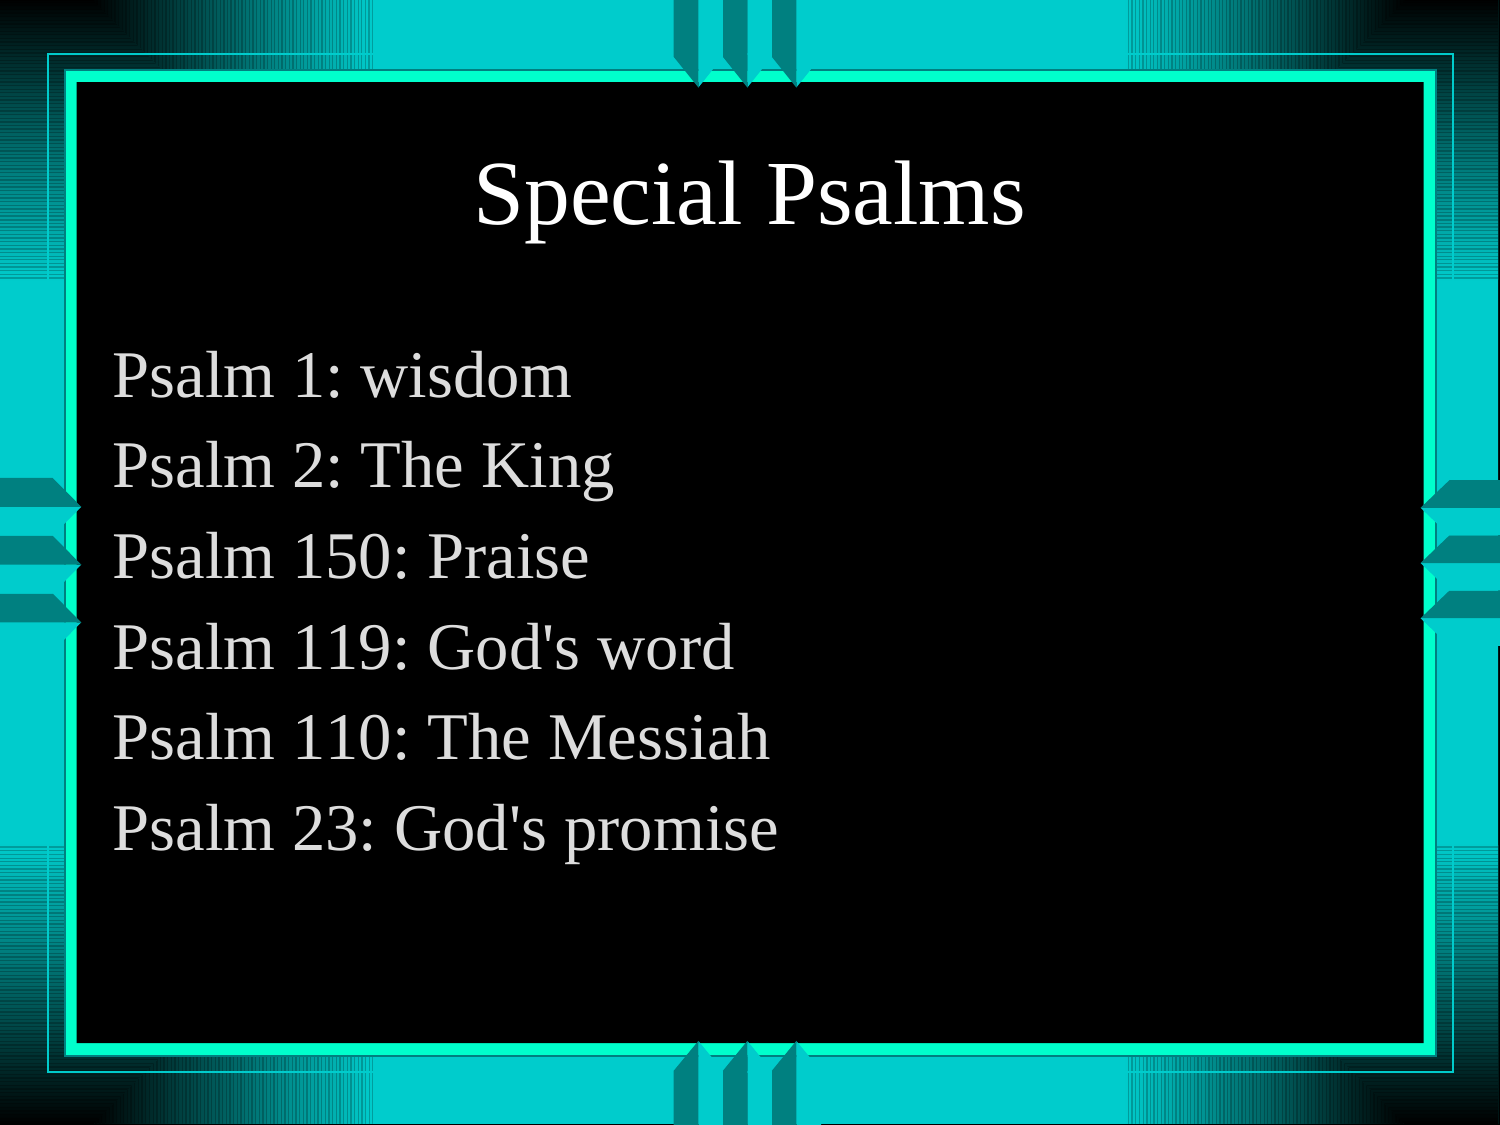

# Special Psalms
Psalm 1: wisdom
Psalm 2: The King
Psalm 150: Praise
Psalm 119: God's word
Psalm 110: The Messiah
Psalm 23: God's promise